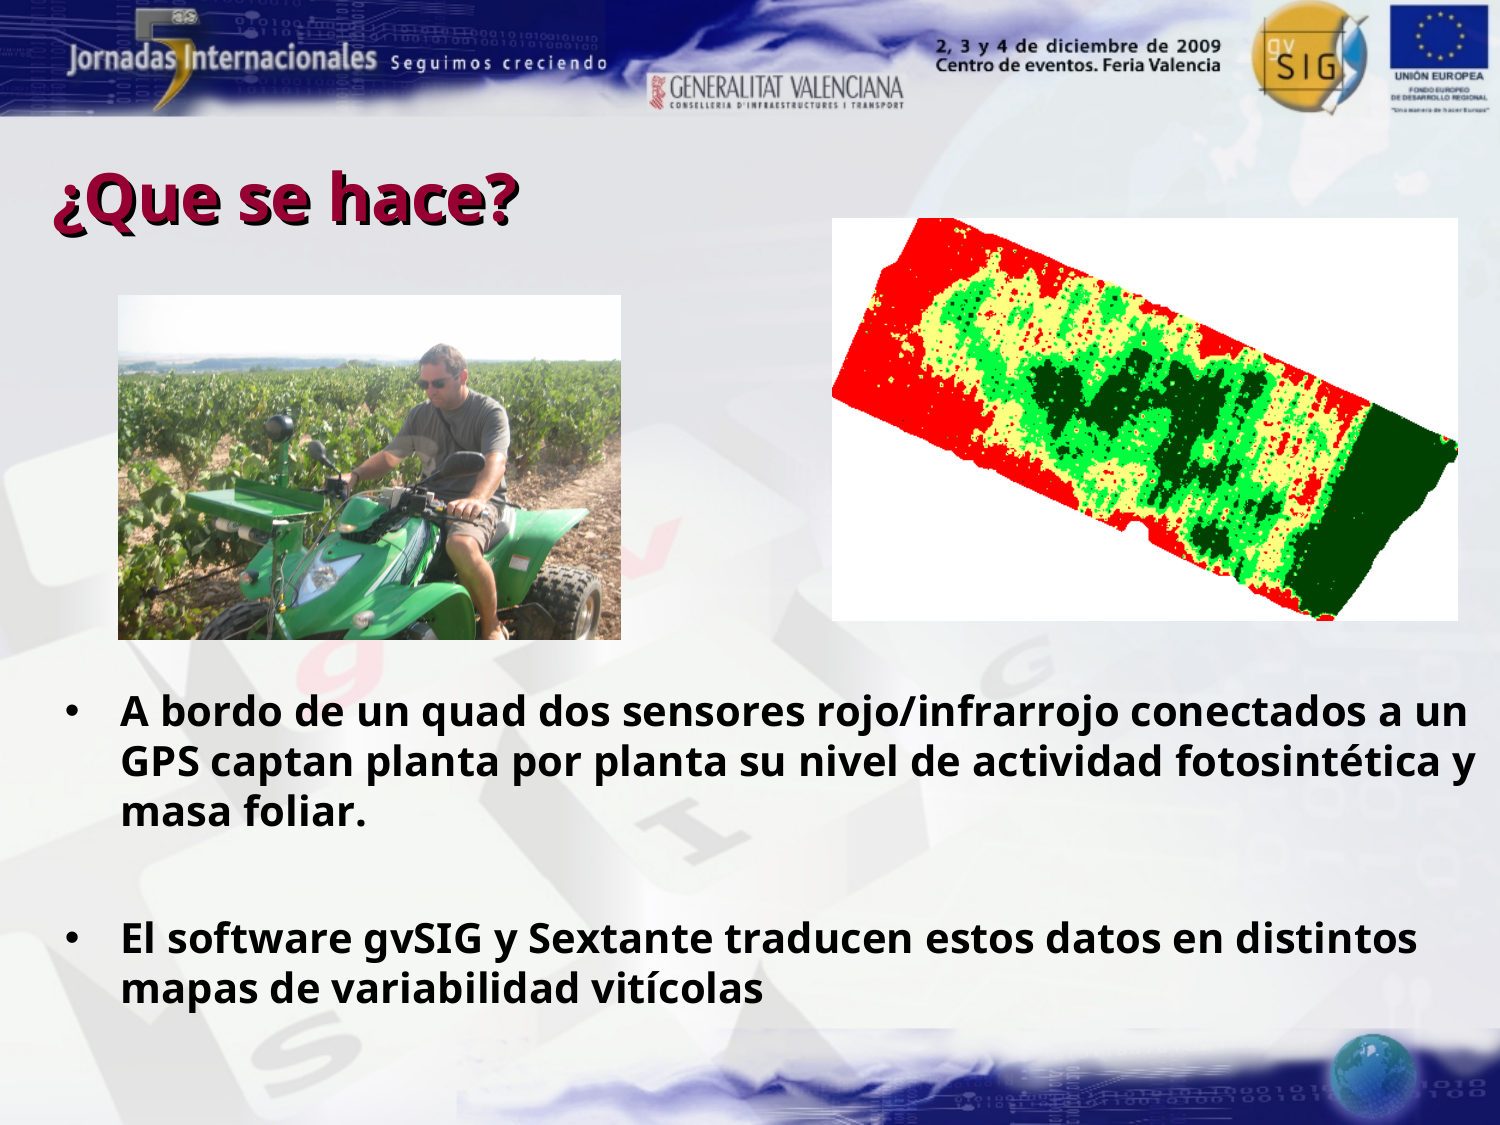

# ¿Que se hace?
A bordo de un quad dos sensores rojo/infrarrojo conectados a un GPS captan planta por planta su nivel de actividad fotosintética y masa foliar.
El software gvSIG y Sextante traducen estos datos en distintos mapas de variabilidad vitícolas